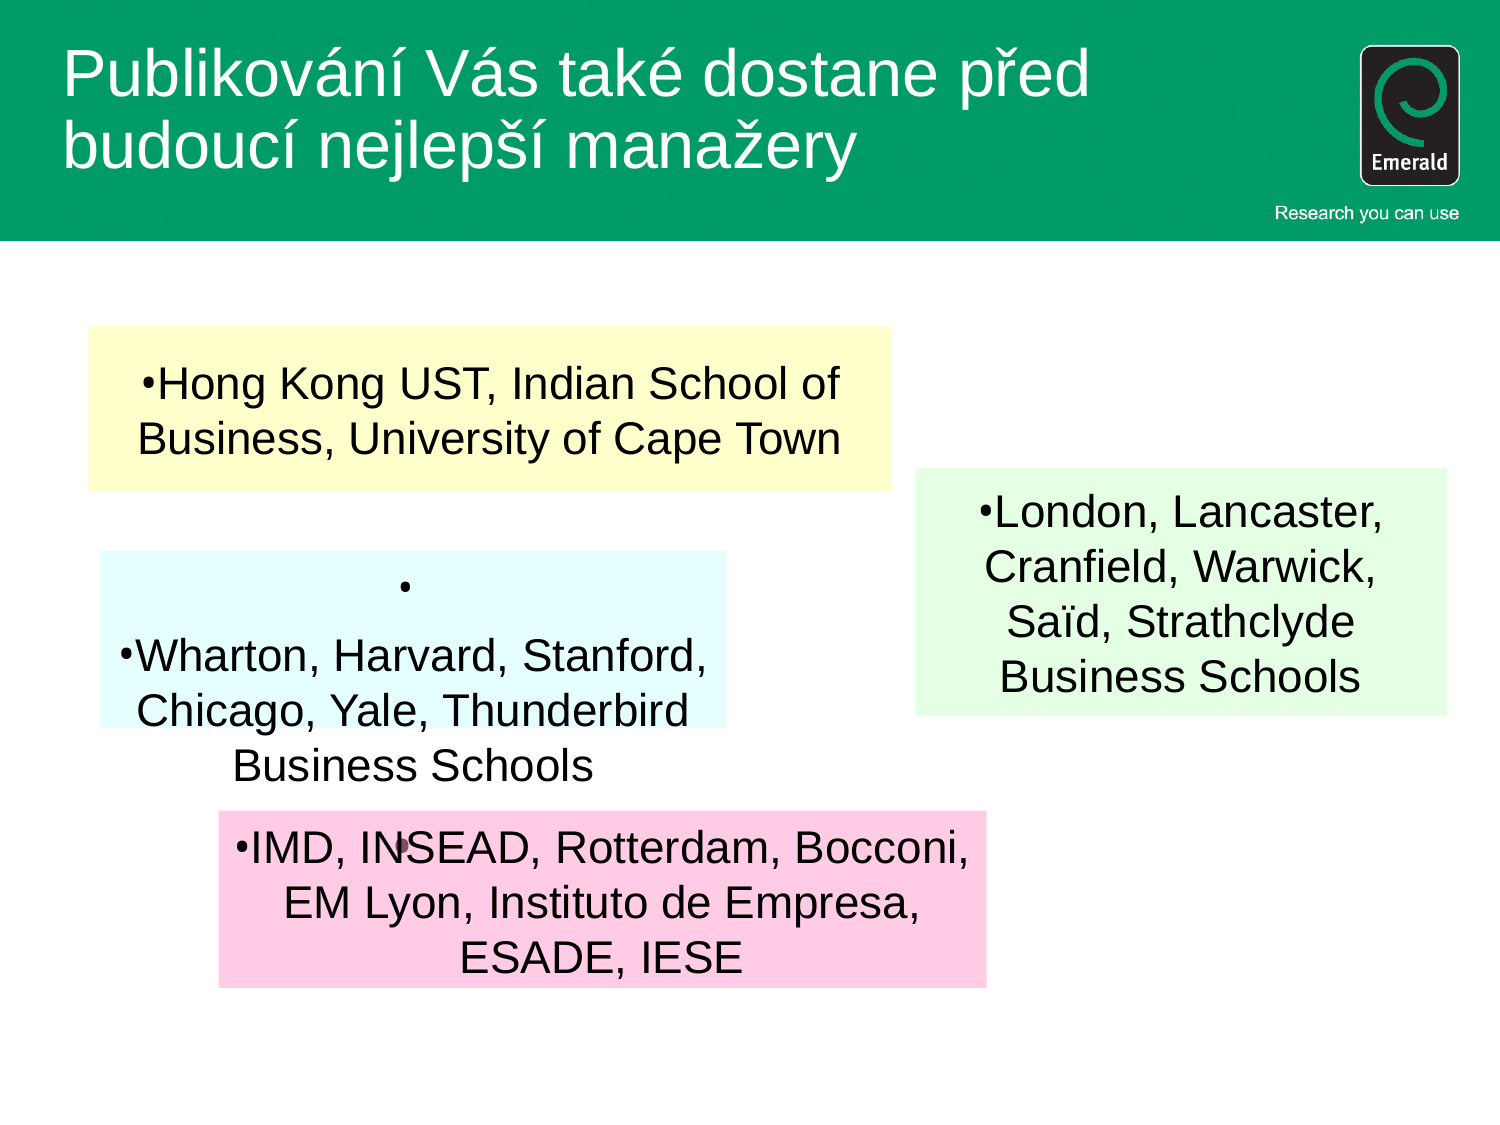

# Publikování Vás také dostane před budoucí nejlepší manažery
Hong Kong UST, Indian School of Business, University of Cape Town
London, Lancaster, Cranfield, Warwick, Saïd, Strathclyde Business Schools
Wharton, Harvard, Stanford, Chicago, Yale, Thunderbird Business Schools
IMD, INSEAD, Rotterdam, Bocconi, EM Lyon, Instituto de Empresa, ESADE, IESE